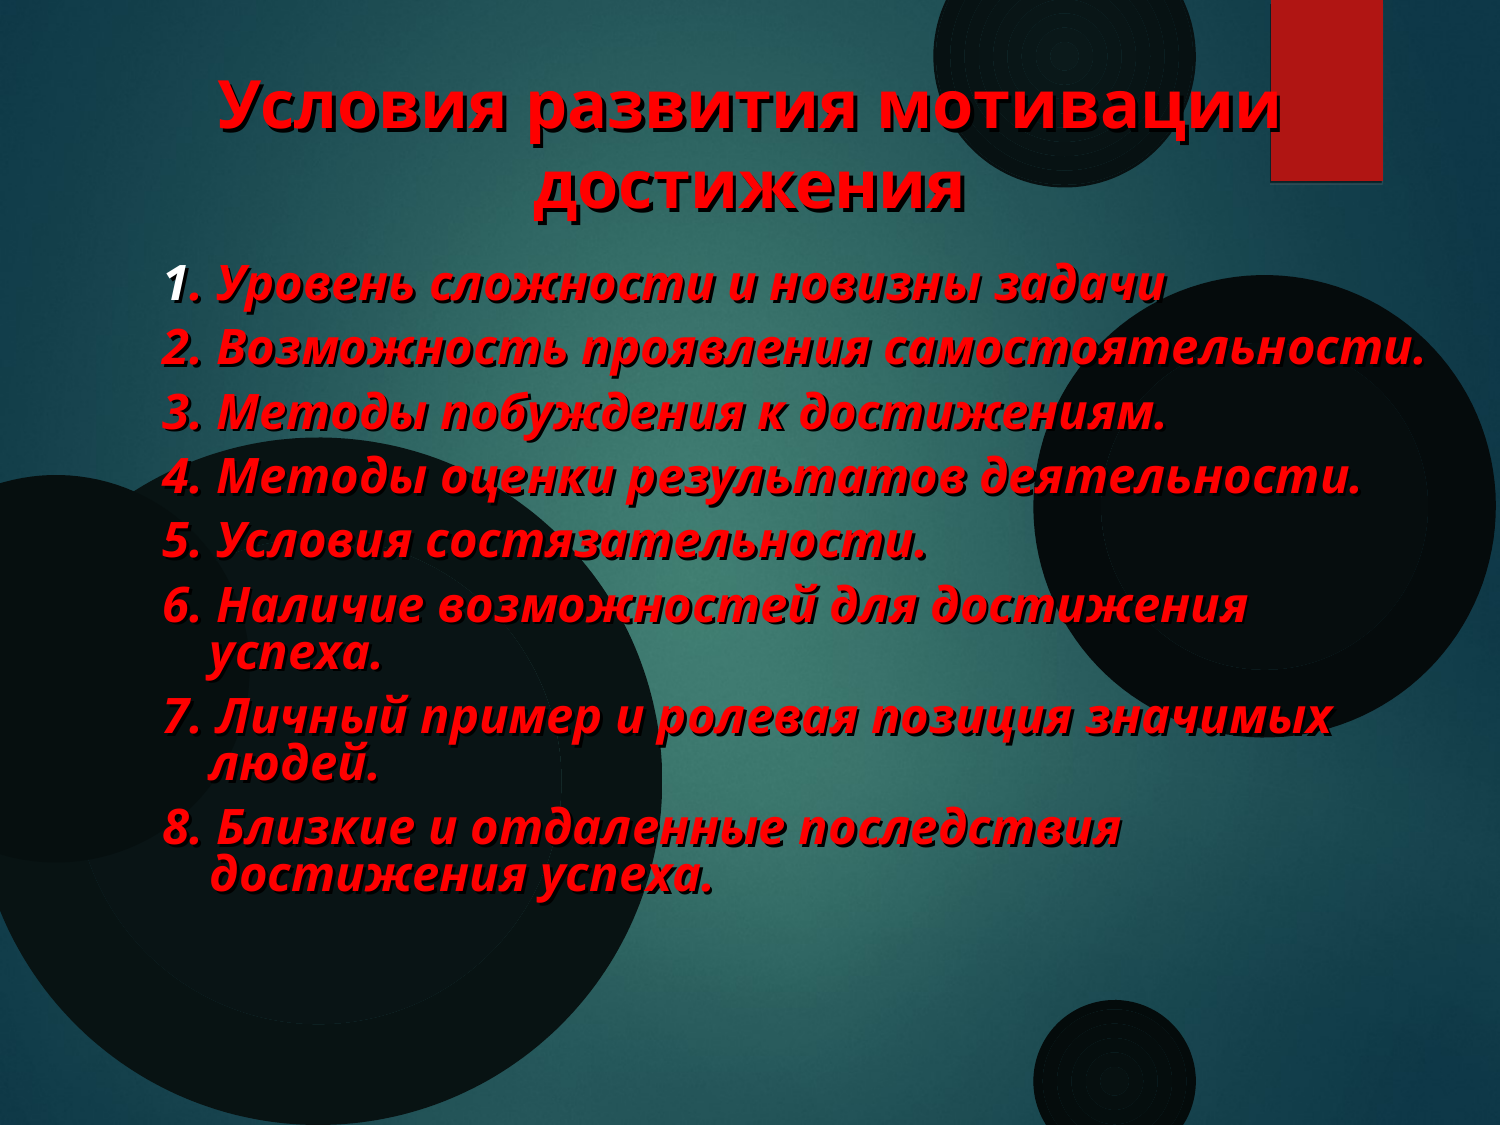

# Условия развития мотивации достижения
1. Уровень сложности и новизны задачи
2. Возможность проявления самостоятельности.
3. Методы побуждения к достижениям.
4. Методы оценки результатов деятельности.
5. Условия состязательности.
6. Наличие возможностей для достижения успеха.
7. Личный пример и ролевая позиция значимых людей.
8. Близкие и отдаленные последствия достижения успеха.